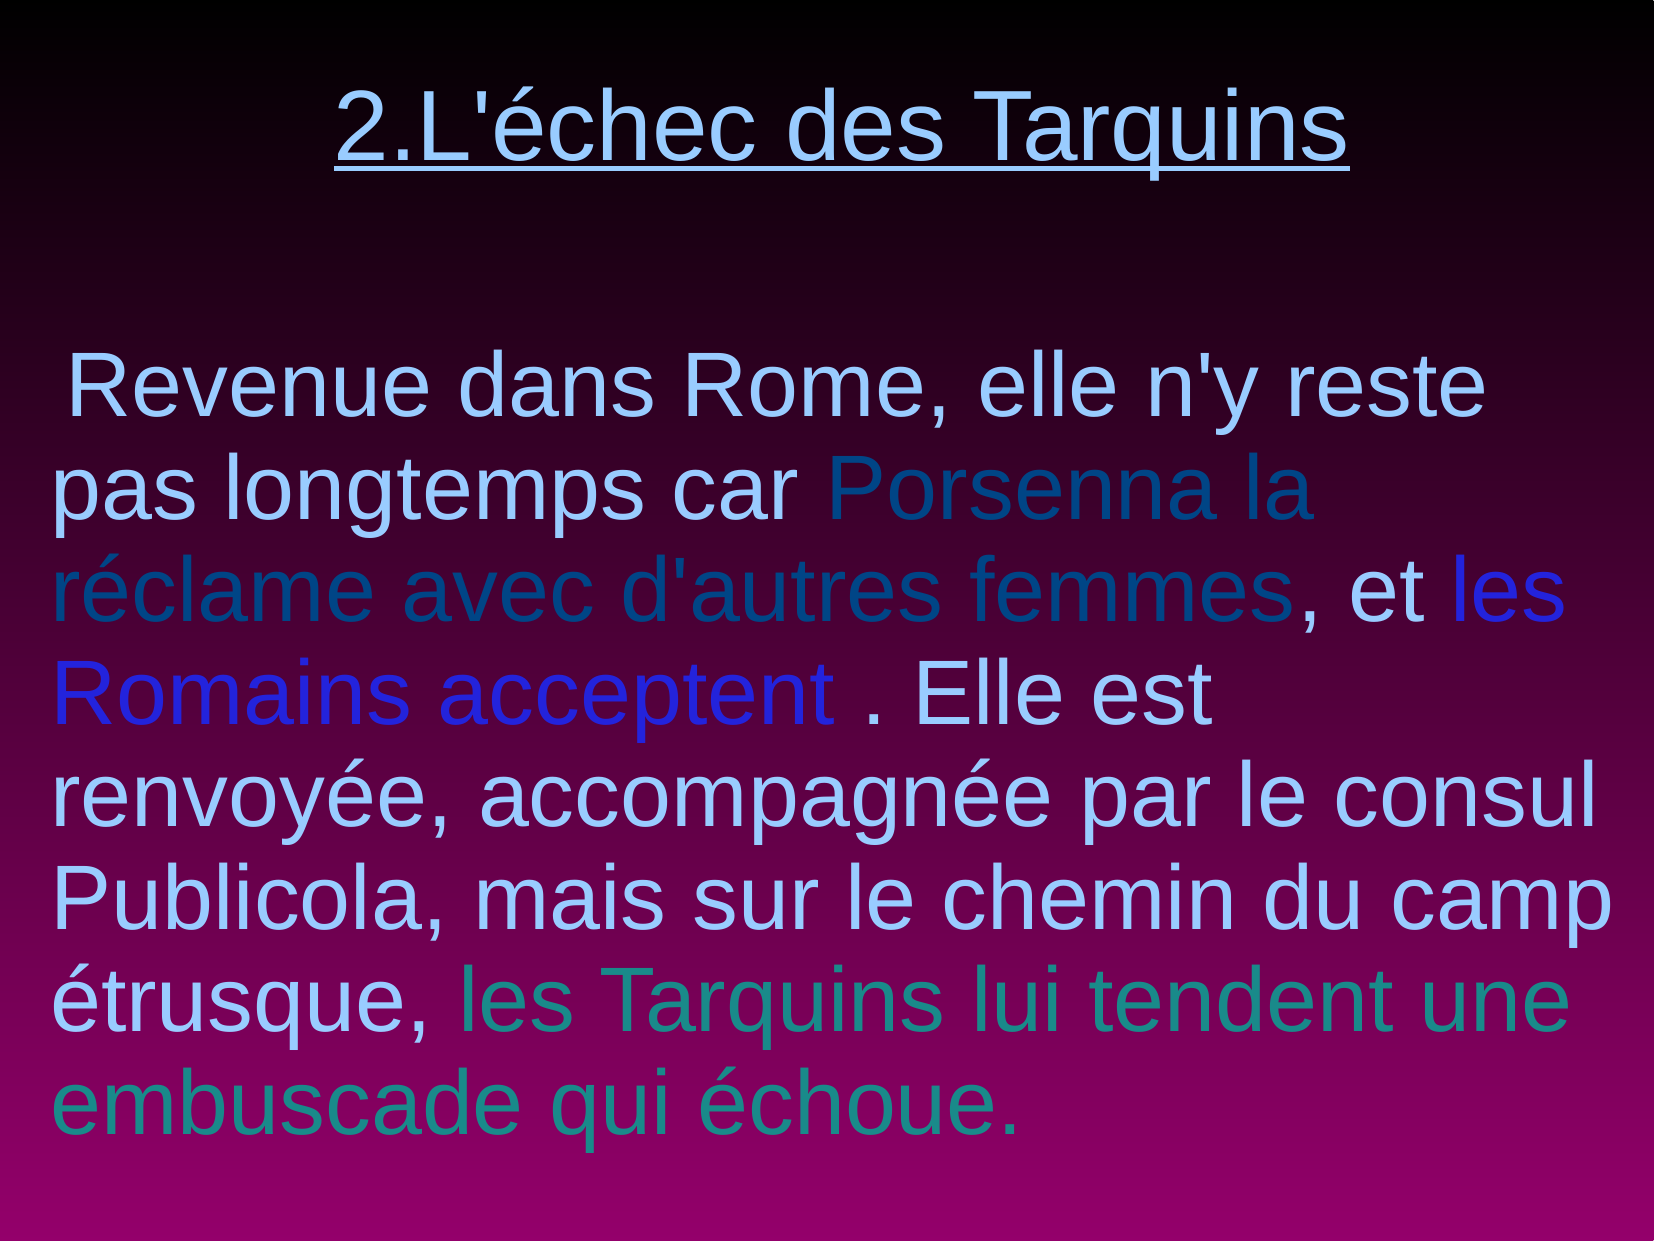

2.L'échec des Tarquins
 Revenue dans Rome, elle n'y reste pas longtemps car Porsenna la réclame avec d'autres femmes, et les Romains acceptent . Elle est renvoyée, accompagnée par le consul Publicola, mais sur le chemin du camp étrusque, les Tarquins lui tendent une embuscade qui échoue.